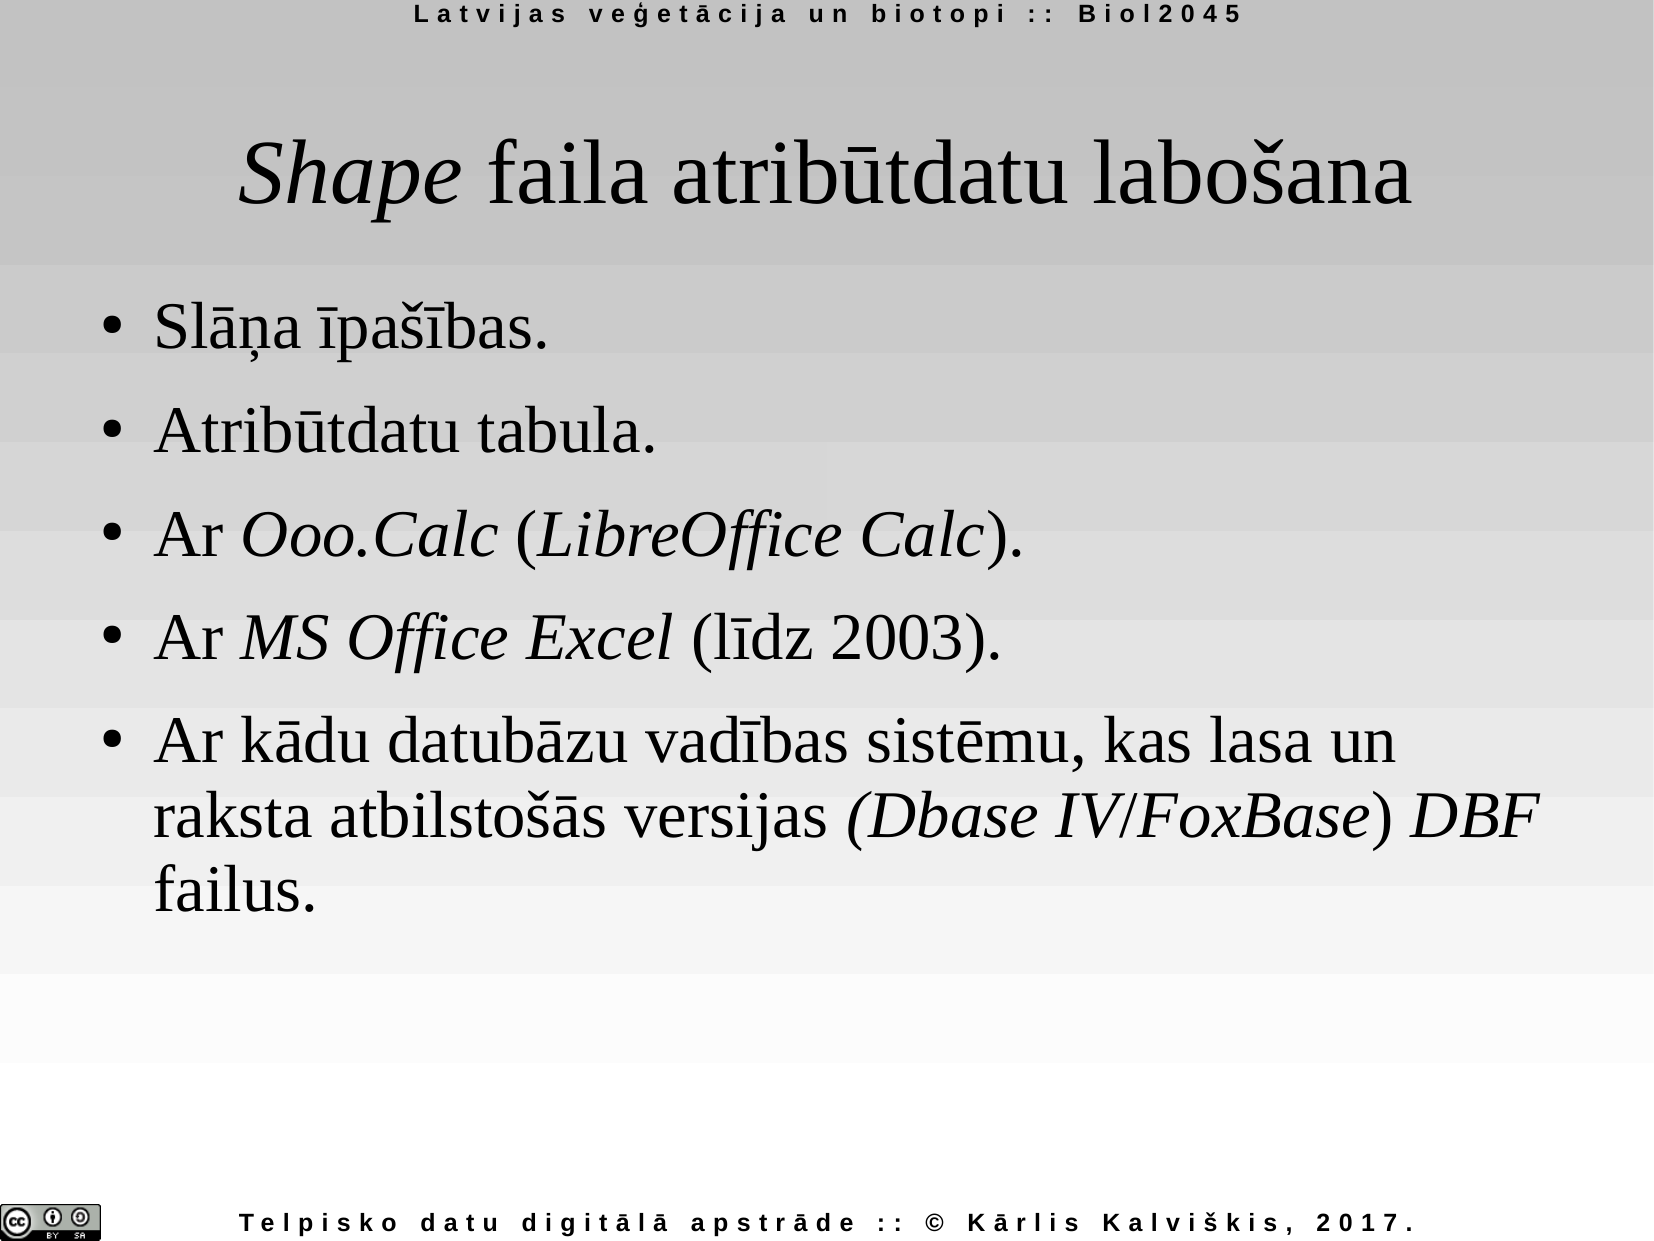

# Shape faila atribūtdatu labošana
Slāņa īpašības.
Atribūtdatu tabula.
Ar Ooo.Calc (LibreOffice Calc).
Ar MS Office Excel (līdz 2003).
Ar kādu datubāzu vadības sistēmu, kas lasa un raksta atbilstošās versijas (Dbase IV/FoxBase) DBF failus.